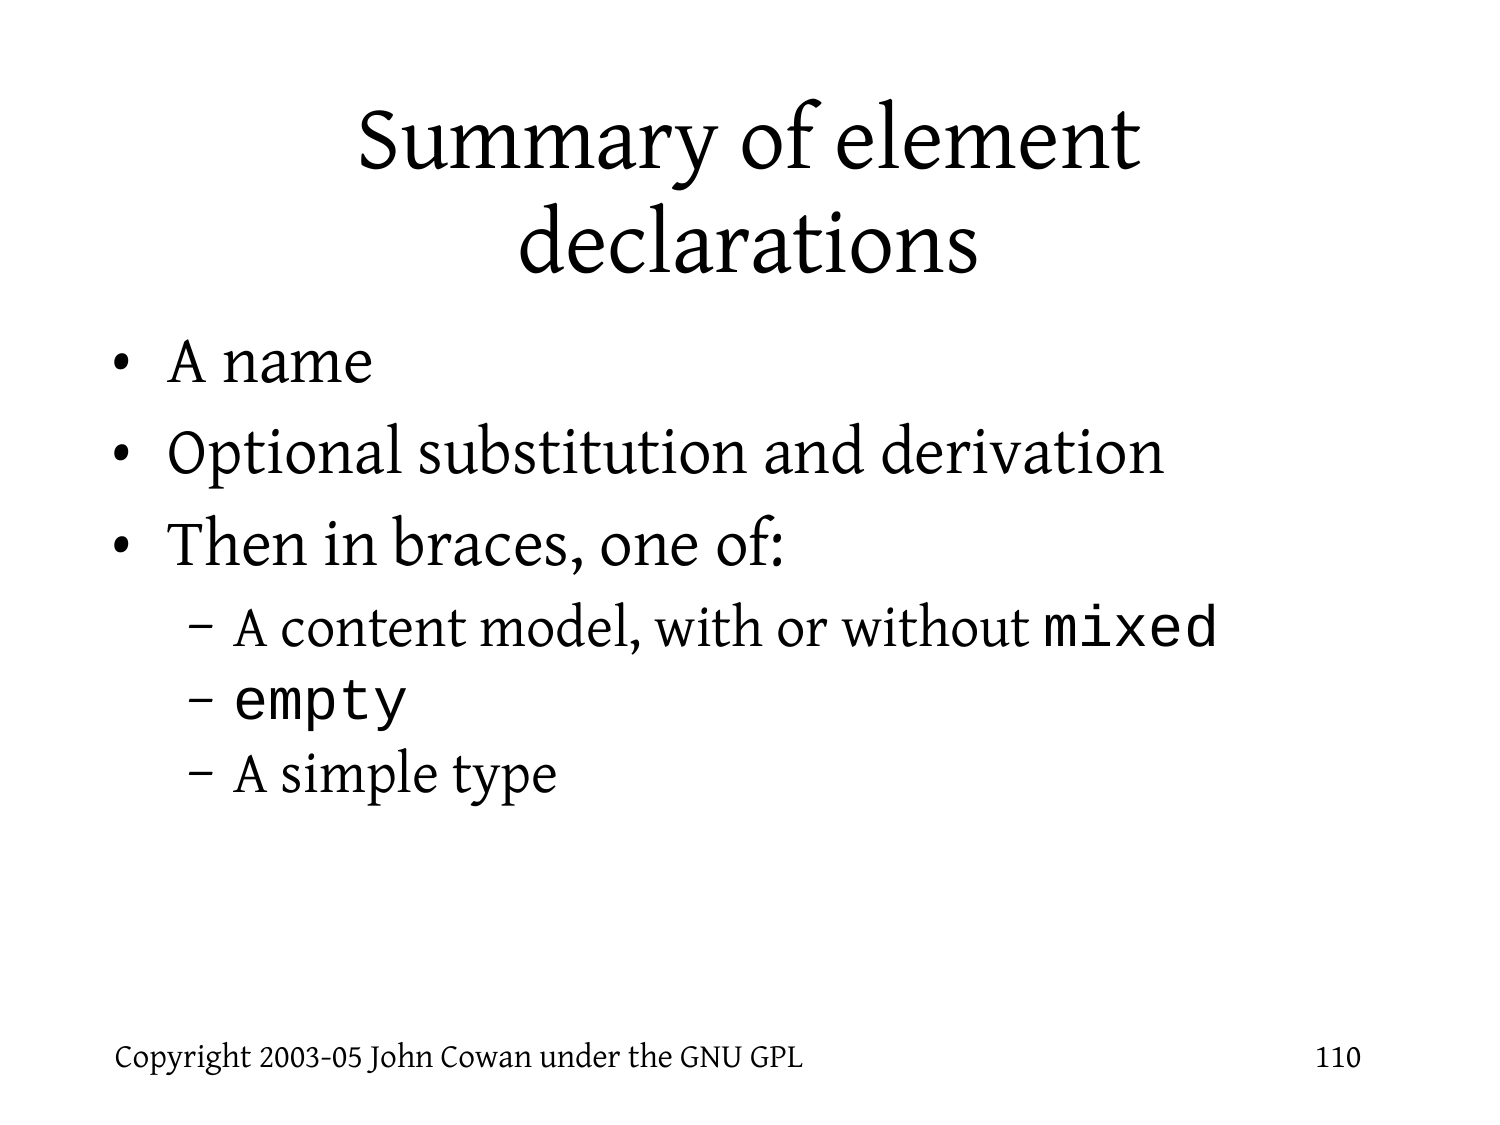

# Summary of element declarations
A name
Optional substitution and derivation
Then in braces, one of:
A content model, with or without mixed
empty
A simple type